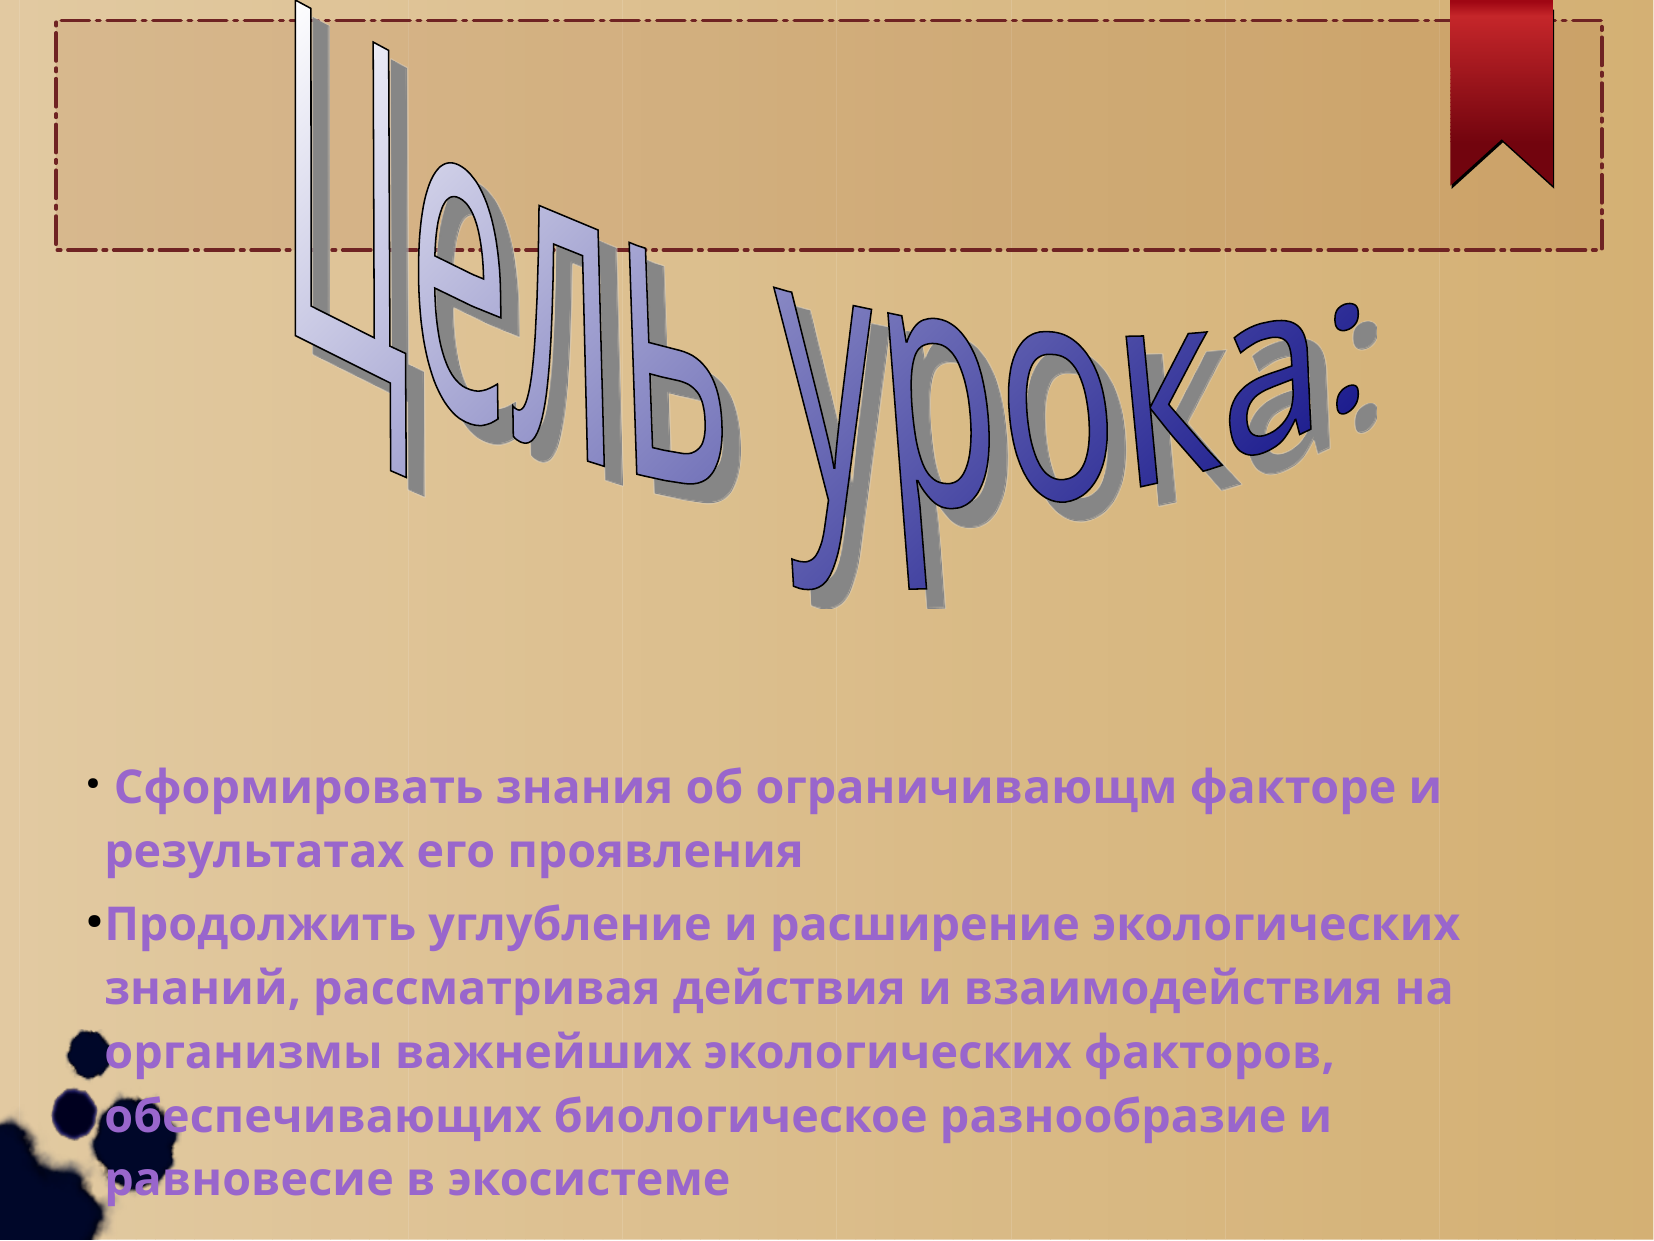

Цель урока:
#
 Сформировать знания об ограничивающм факторе и результатах его проявления
Продолжить углубление и расширение экологических знаний, рассматривая действия и взаимодействия на организмы важнейших экологических факторов, обеспечивающих биологическое разнообразие и равновесие в экосистеме